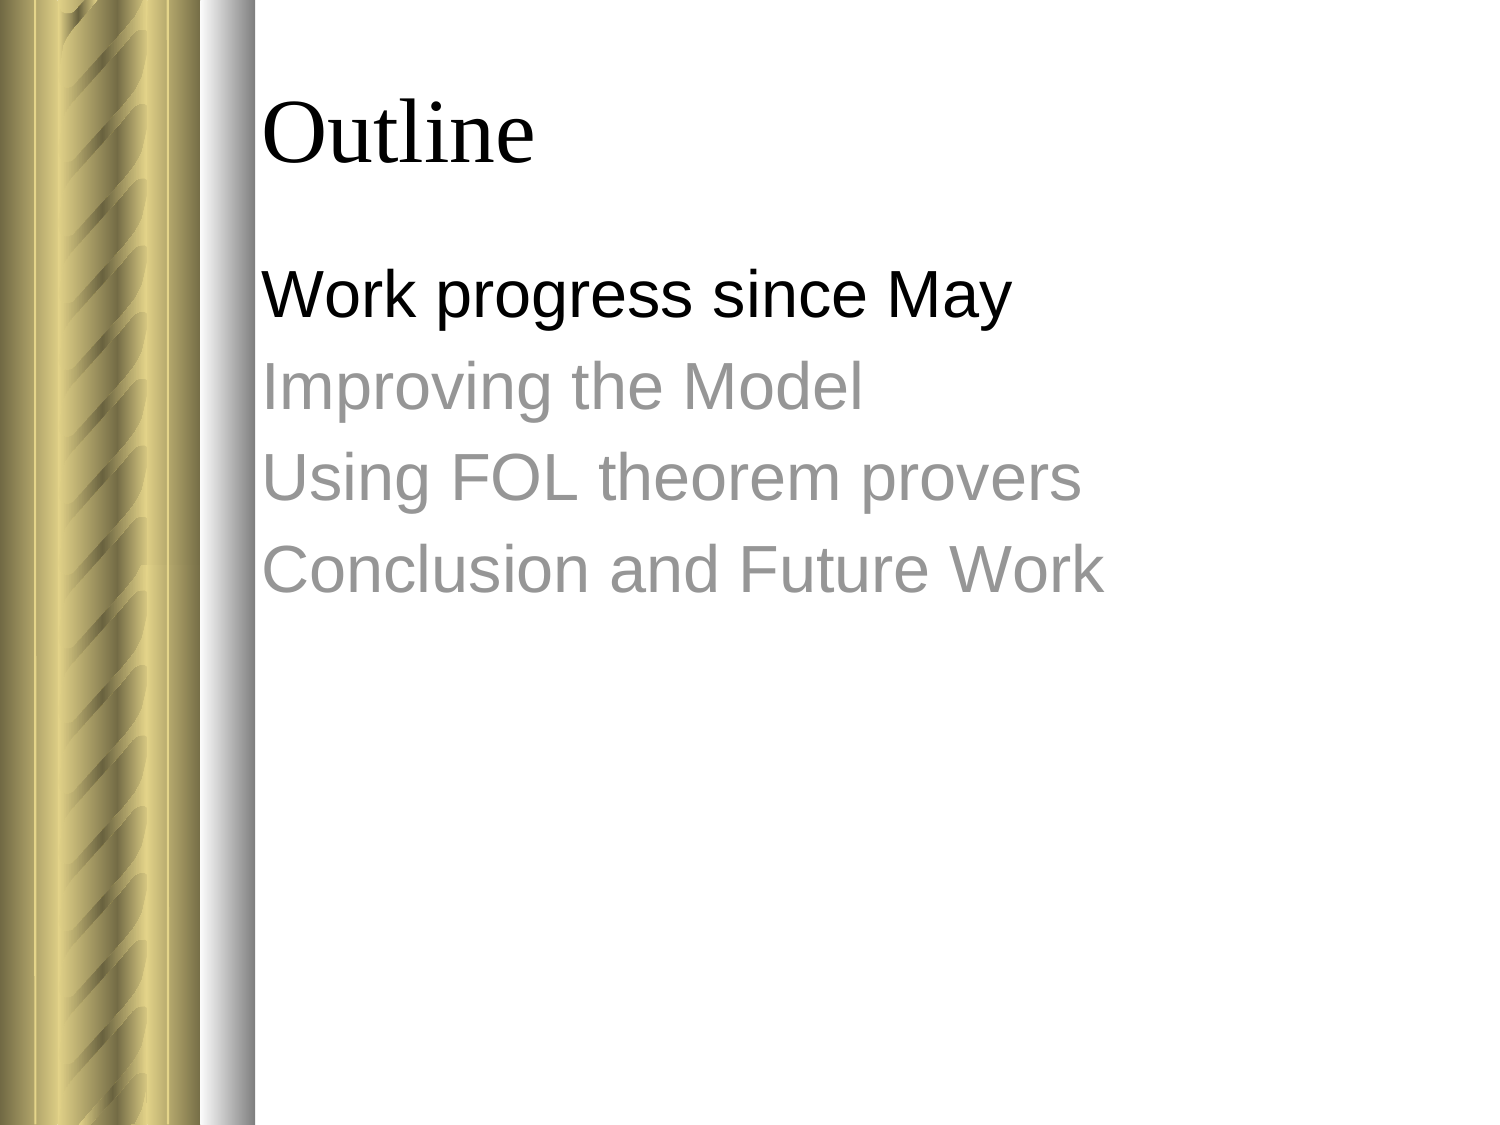

# Outline
Work progress since May
Improving the Model
Using FOL theorem provers
Conclusion and Future Work